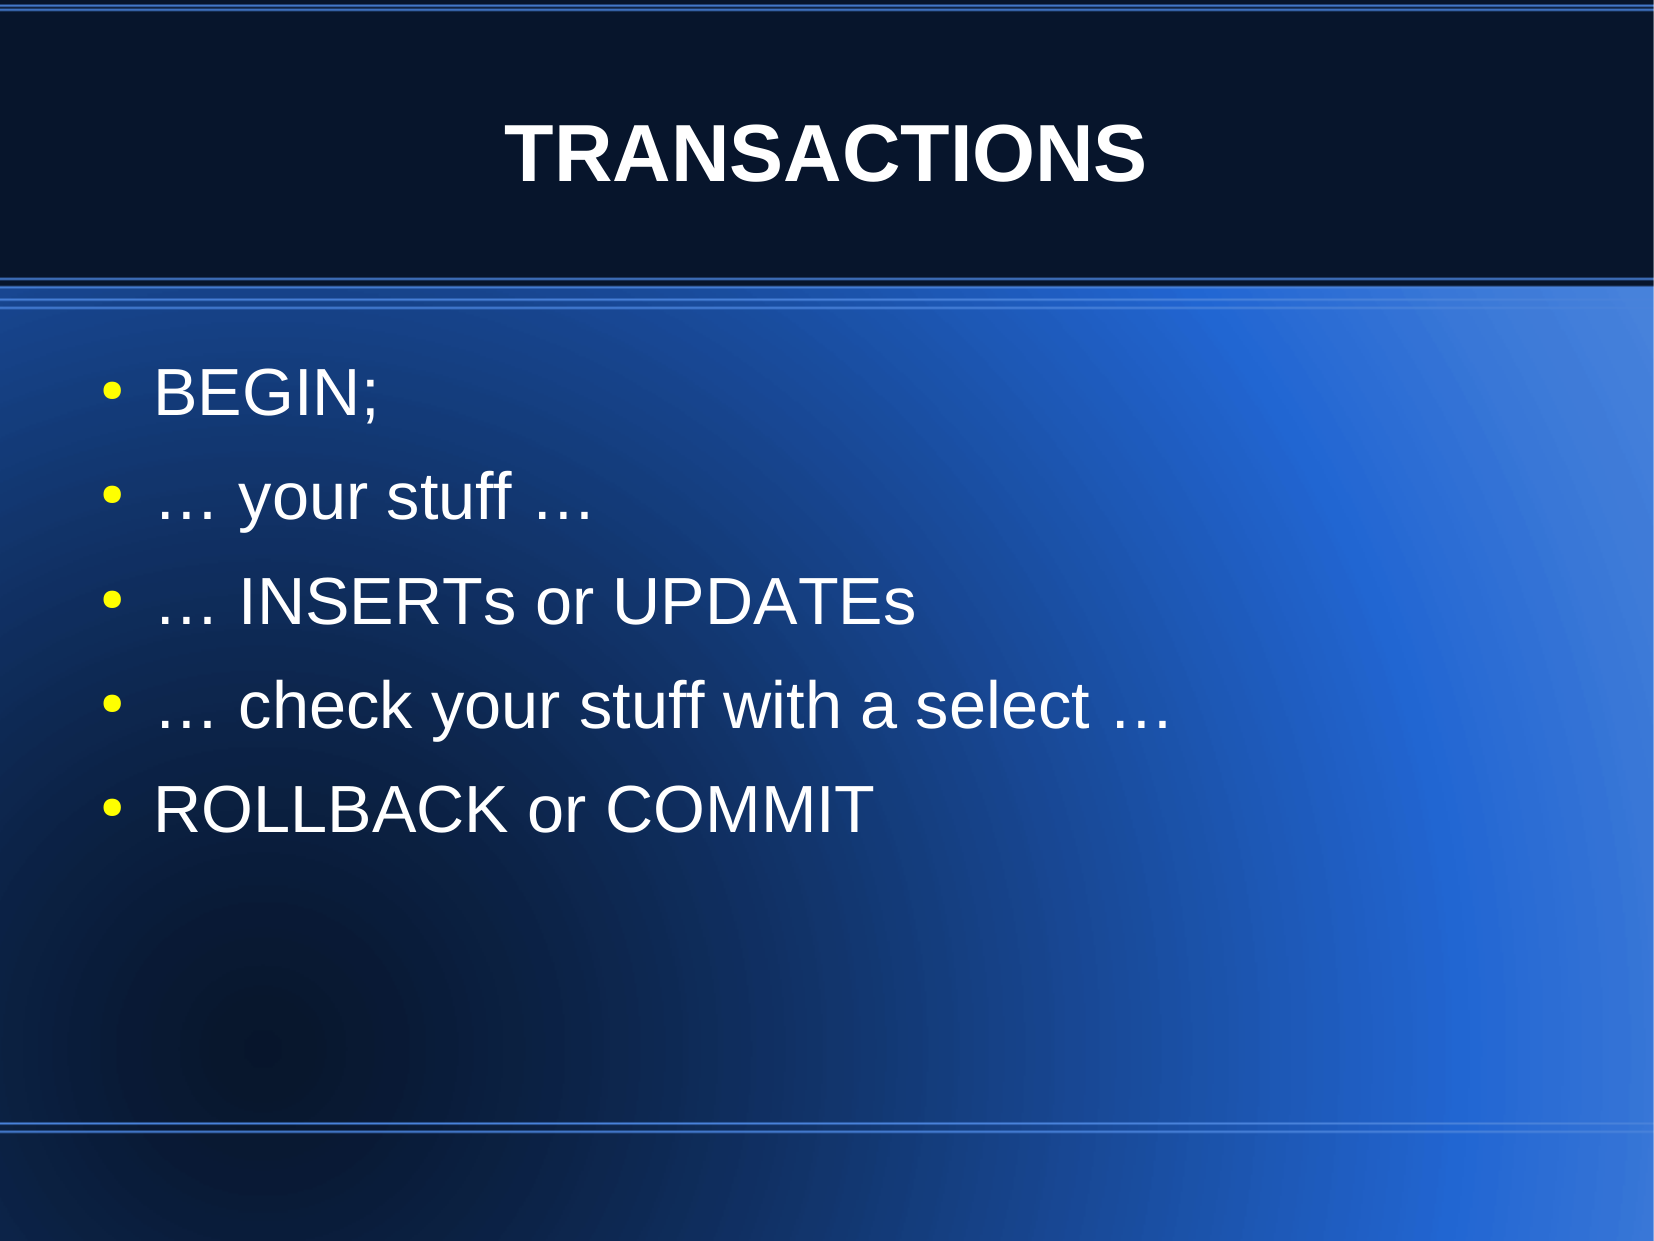

# TRANSACTIONS
BEGIN;
… your stuff …
… INSERTs or UPDATEs
… check your stuff with a select …
ROLLBACK or COMMIT